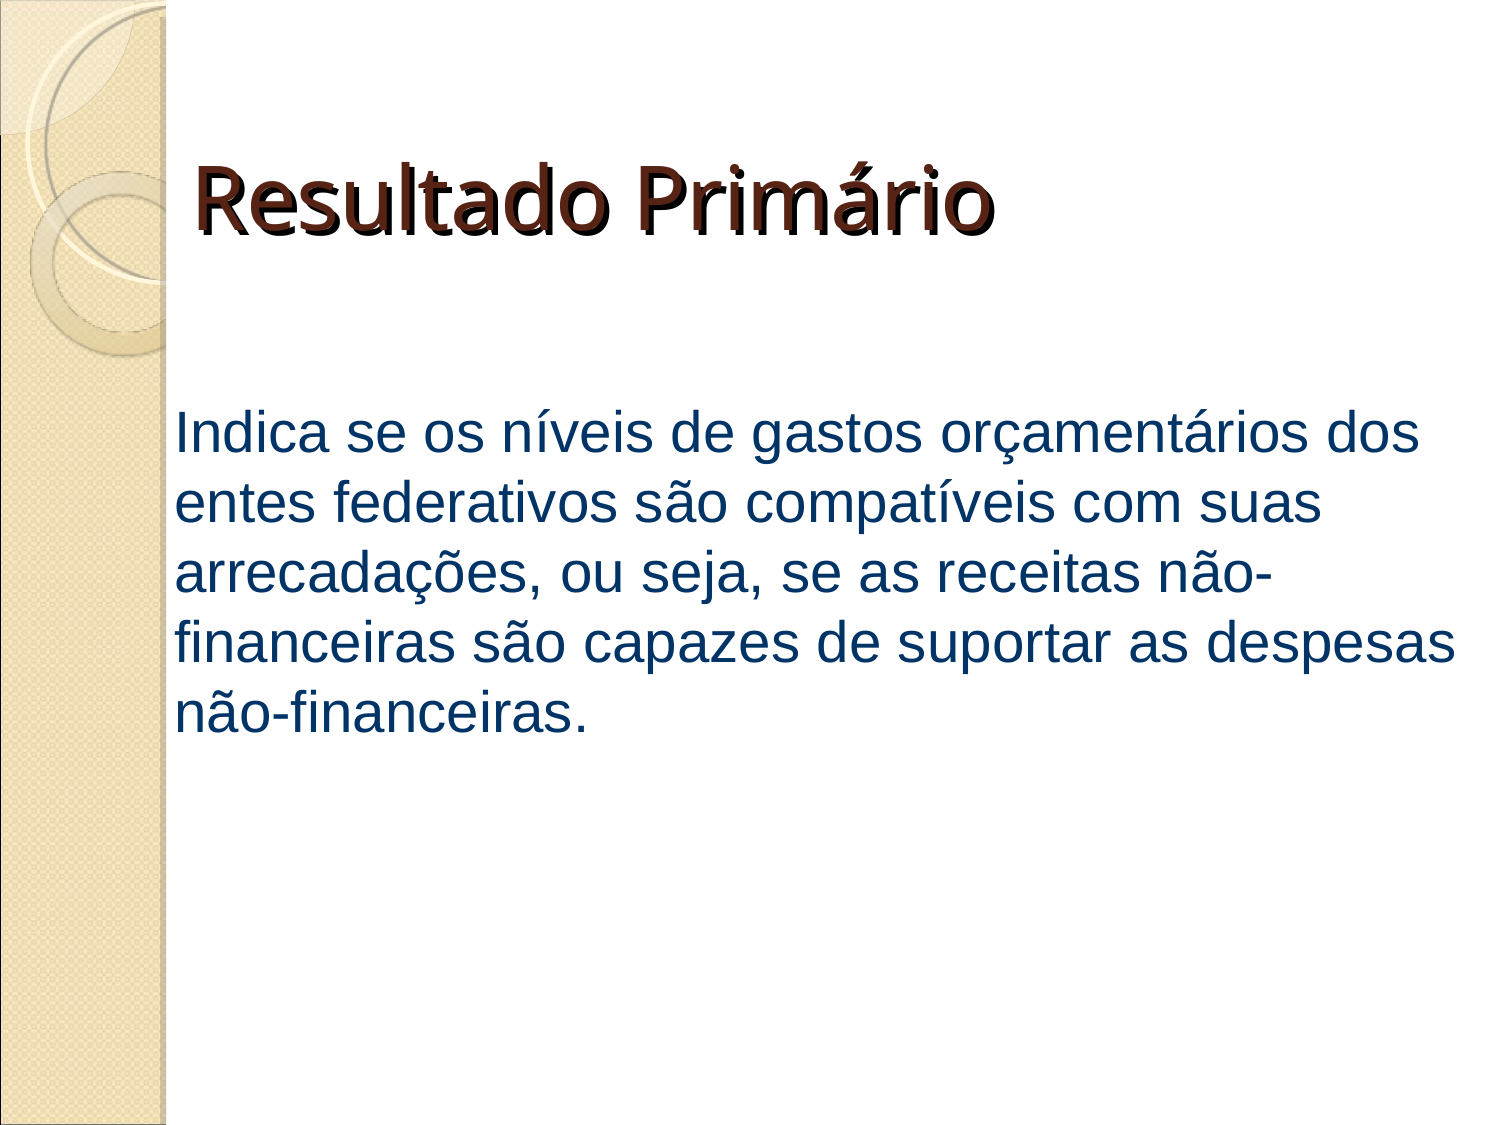

Resultado Primário
Indica se os níveis de gastos orçamentários dos entes federativos são compatíveis com suas arrecadações, ou seja, se as receitas não-financeiras são capazes de suportar as despesas não-financeiras.